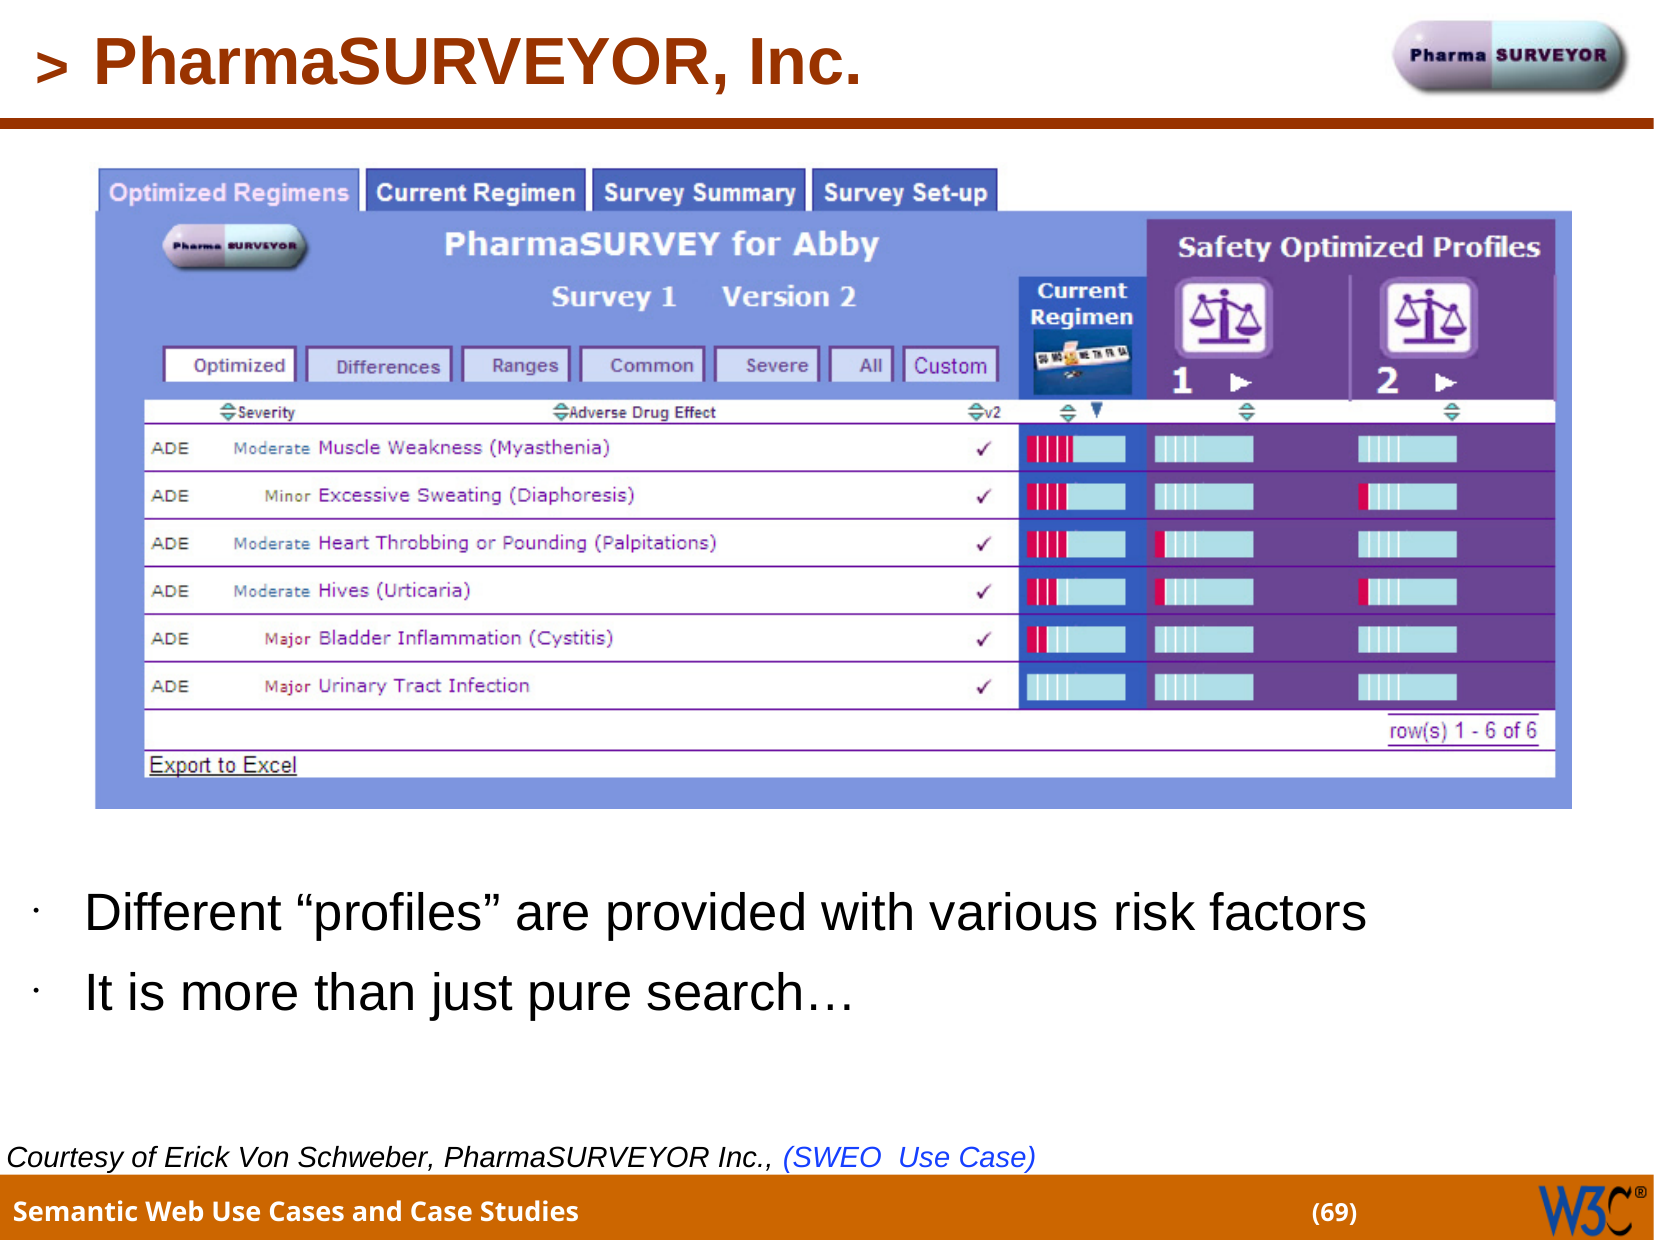

# PharmaSURVEYOR, Inc.
Different “profiles” are provided with various risk factors
It is more than just pure search…
Courtesy of Erick Von Schweber, PharmaSURVEYOR Inc., (SWEO Use Case)